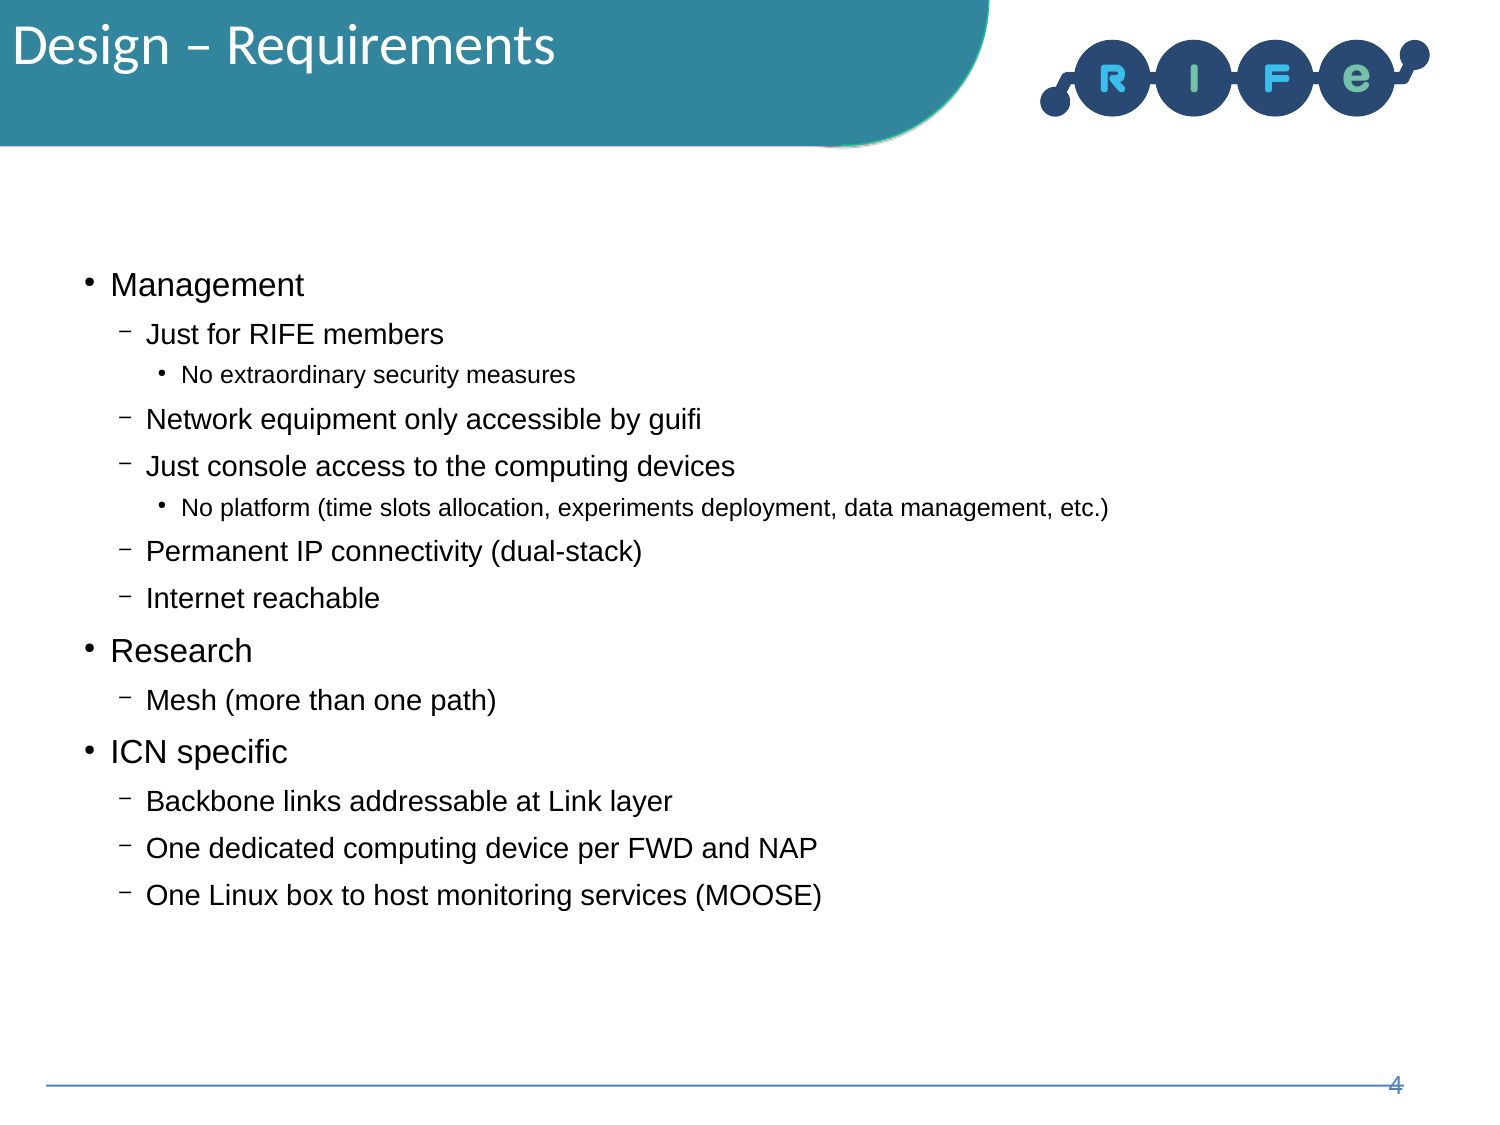

Design – Requirements
# Management
Just for RIFE members
No extraordinary security measures
Network equipment only accessible by guifi
Just console access to the computing devices
No platform (time slots allocation, experiments deployment, data management, etc.)
Permanent IP connectivity (dual-stack)
Internet reachable
Research
Mesh (more than one path)
ICN specific
Backbone links addressable at Link layer
One dedicated computing device per FWD and NAP
One Linux box to host monitoring services (MOOSE)